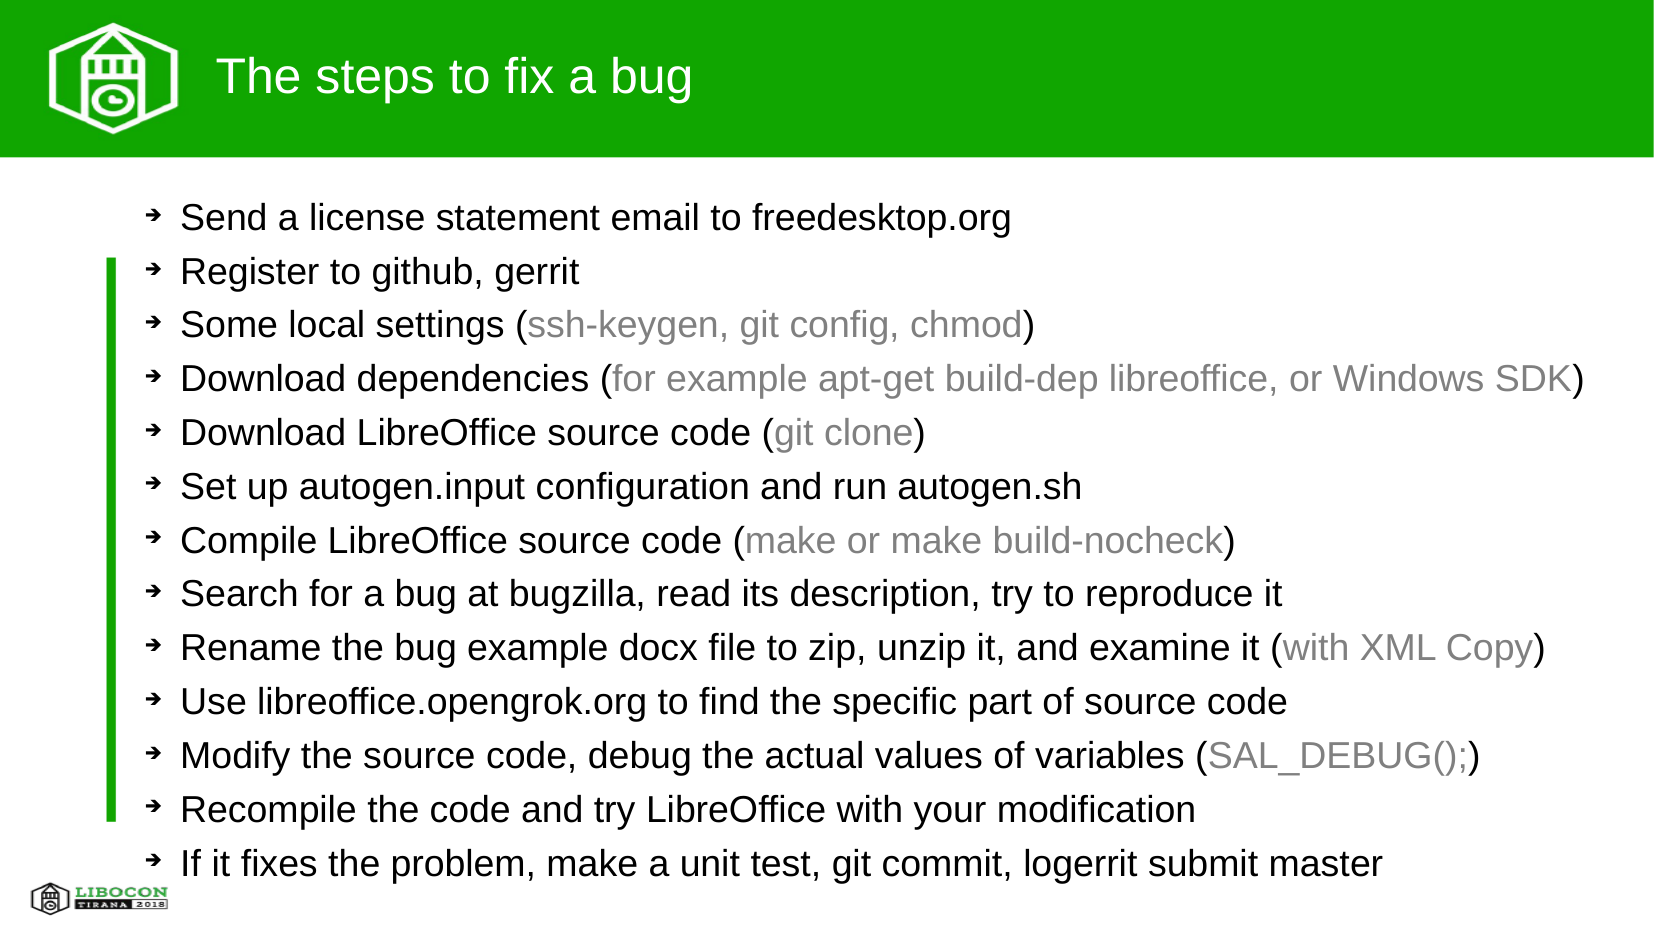

The steps to fix a bug
Send a license statement email to freedesktop.org
Register to github, gerrit
Some local settings (ssh-keygen, git config, chmod)
Download dependencies (for example apt-get build-dep libreoffice, or Windows SDK)
Download LibreOffice source code (git clone)
Set up autogen.input configuration and run autogen.sh
Compile LibreOffice source code (make or make build-nocheck)
Search for a bug at bugzilla, read its description, try to reproduce it
Rename the bug example docx file to zip, unzip it, and examine it (with XML Copy)
Use libreoffice.opengrok.org to find the specific part of source code
Modify the source code, debug the actual values of variables (SAL_DEBUG();)
Recompile the code and try LibreOffice with your modification
If it fixes the problem, make a unit test, git commit, logerrit submit master